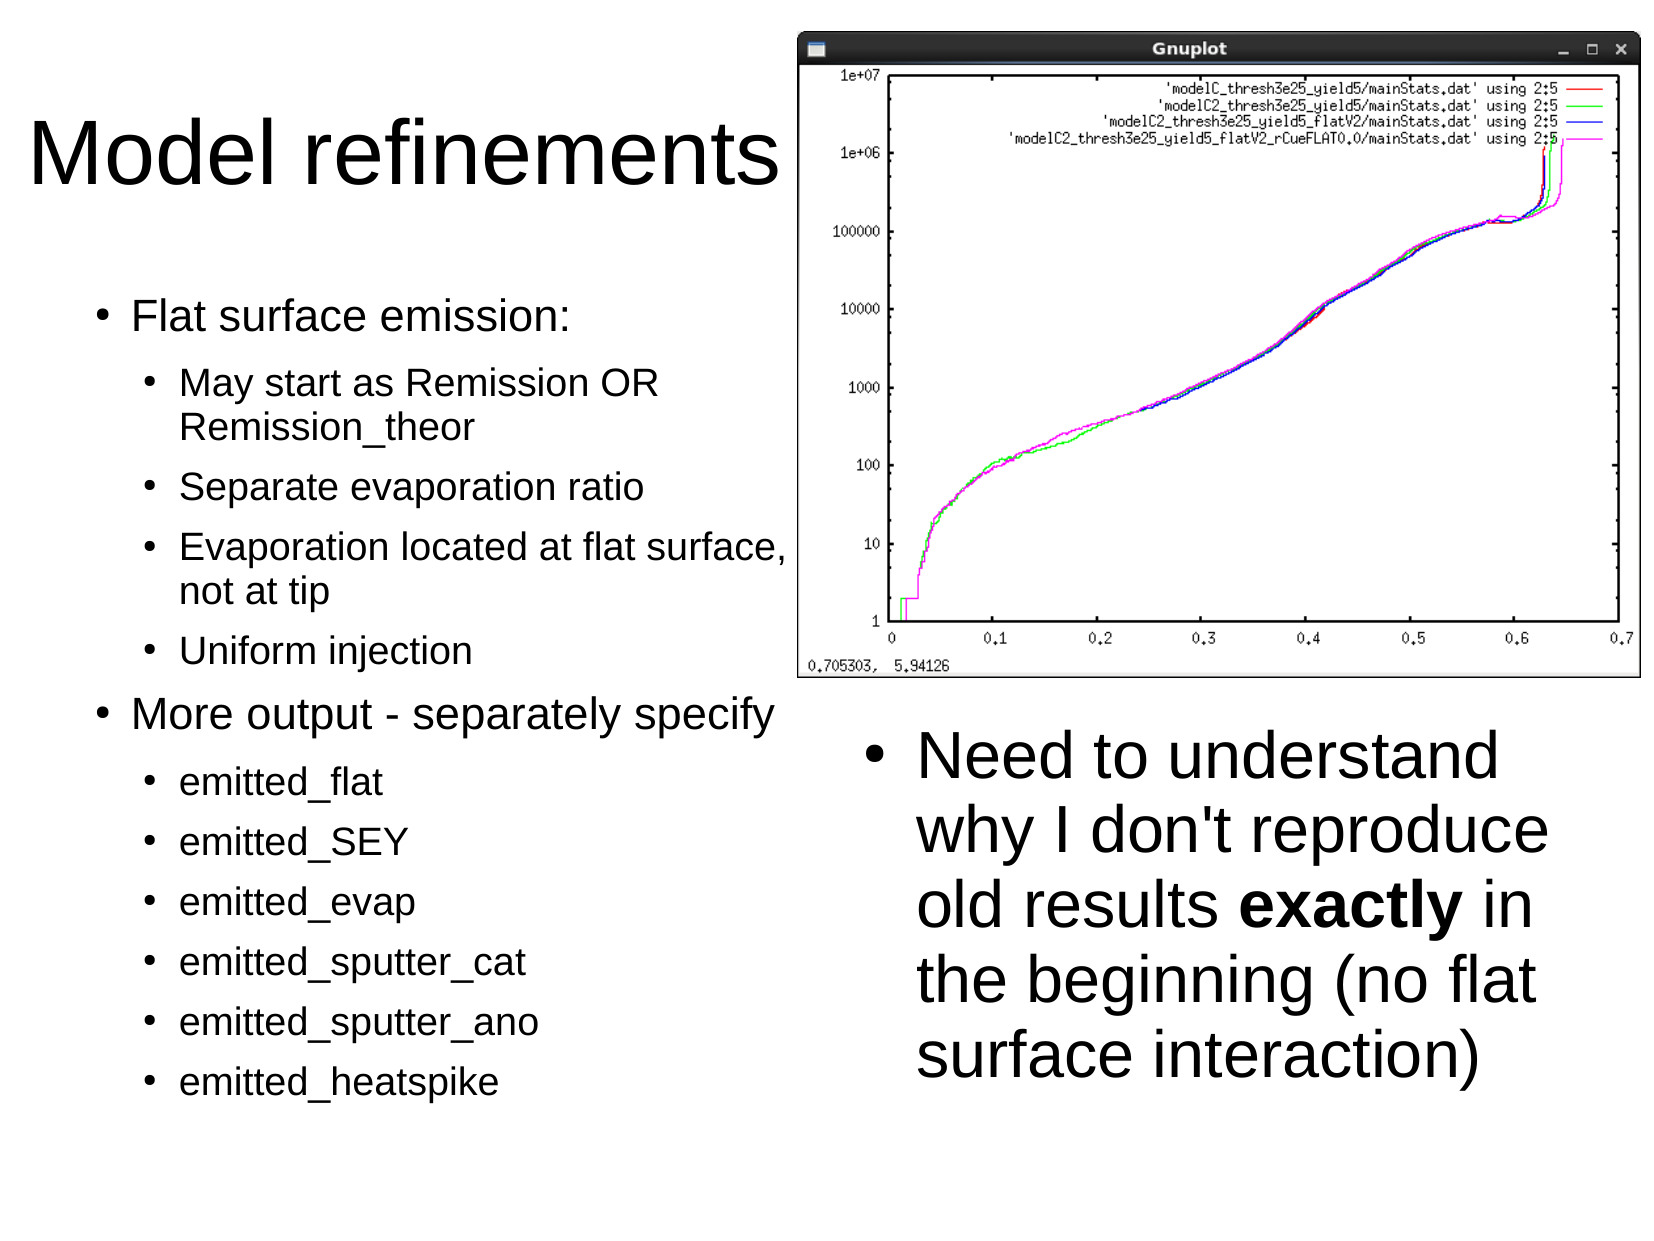

# Model refinements
Flat surface emission:
May start as Remission OR Remission_theor
Separate evaporation ratio
Evaporation located at flat surface, not at tip
Uniform injection
More output - separately specify
emitted_flat
emitted_SEY
emitted_evap
emitted_sputter_cat
emitted_sputter_ano
emitted_heatspike
Need to understand why I don't reproduce old results exactly in the beginning (no flat surface interaction)